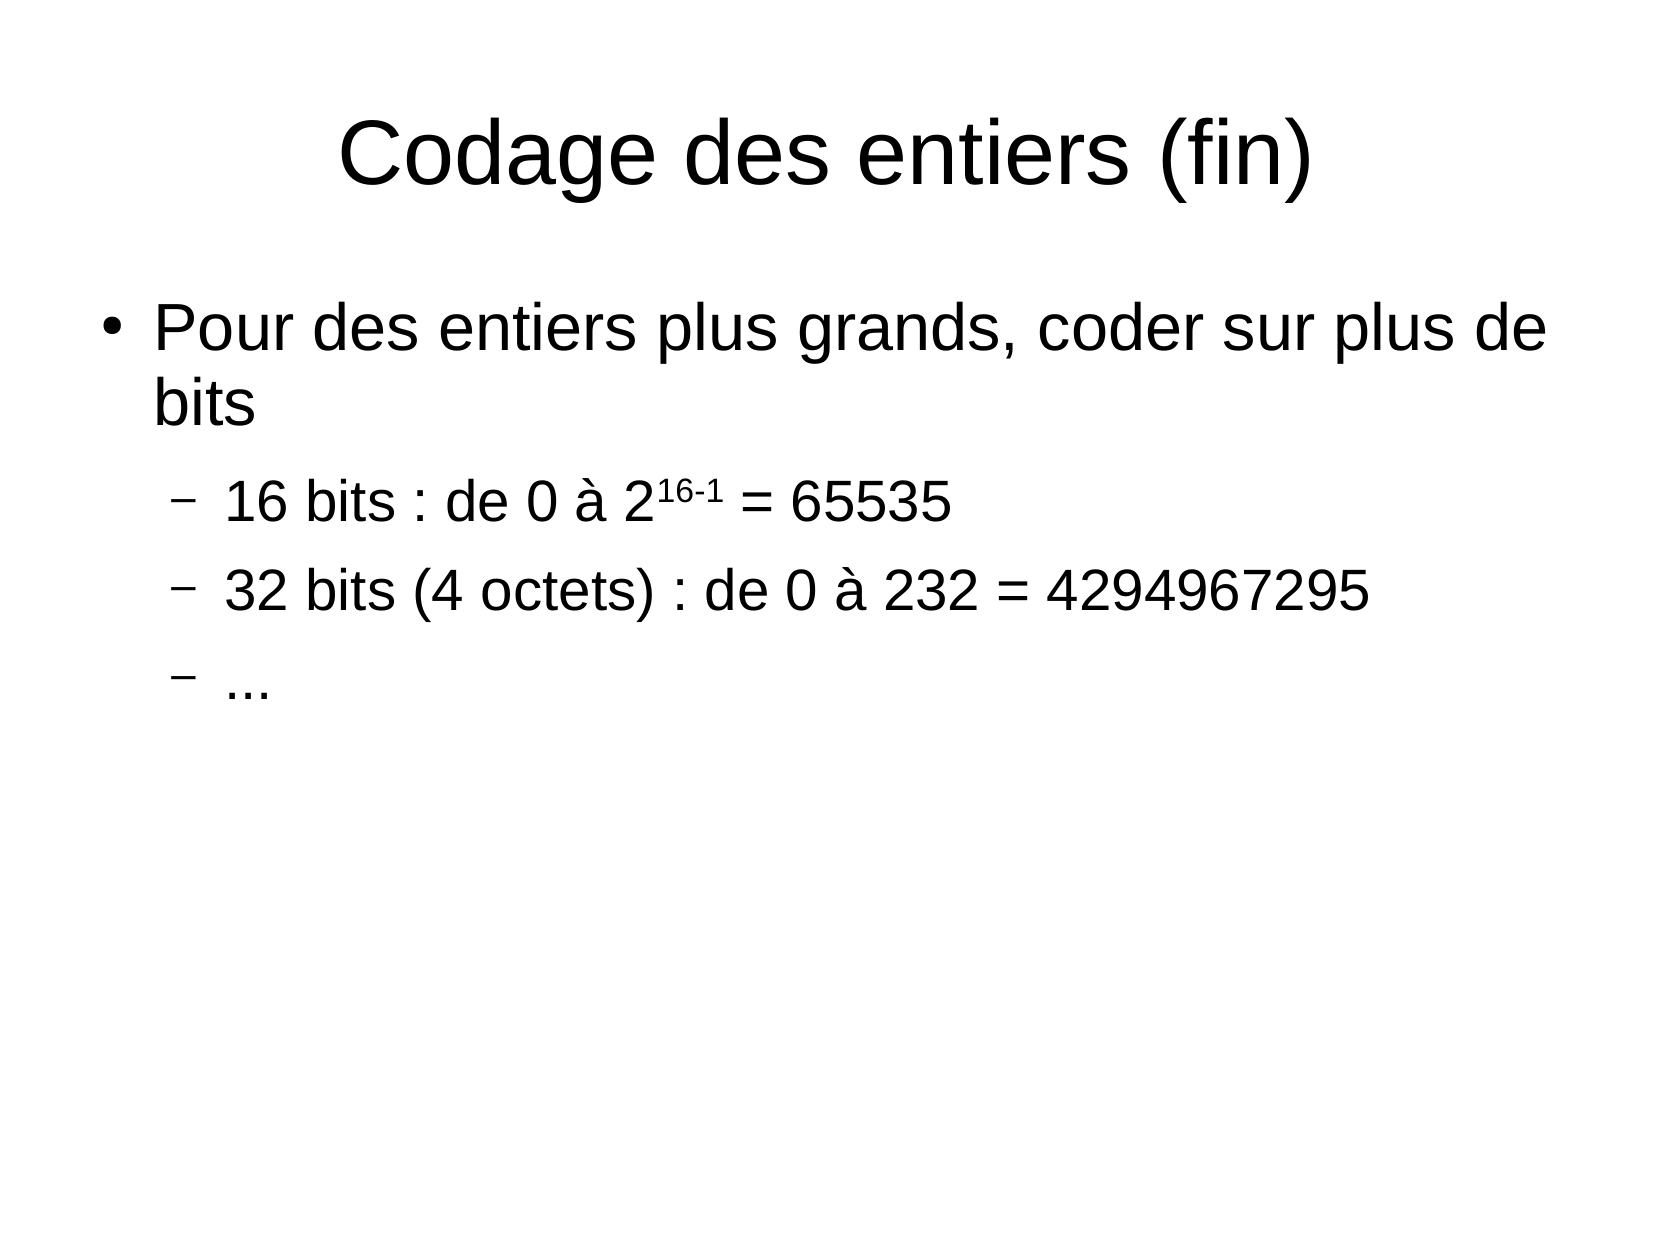

# Codage des entiers (fin)
Pour des entiers plus grands, coder sur plus de bits
16 bits : de 0 à 216-1 = 65535
32 bits (4 octets) : de 0 à 232 = 4294967295
...